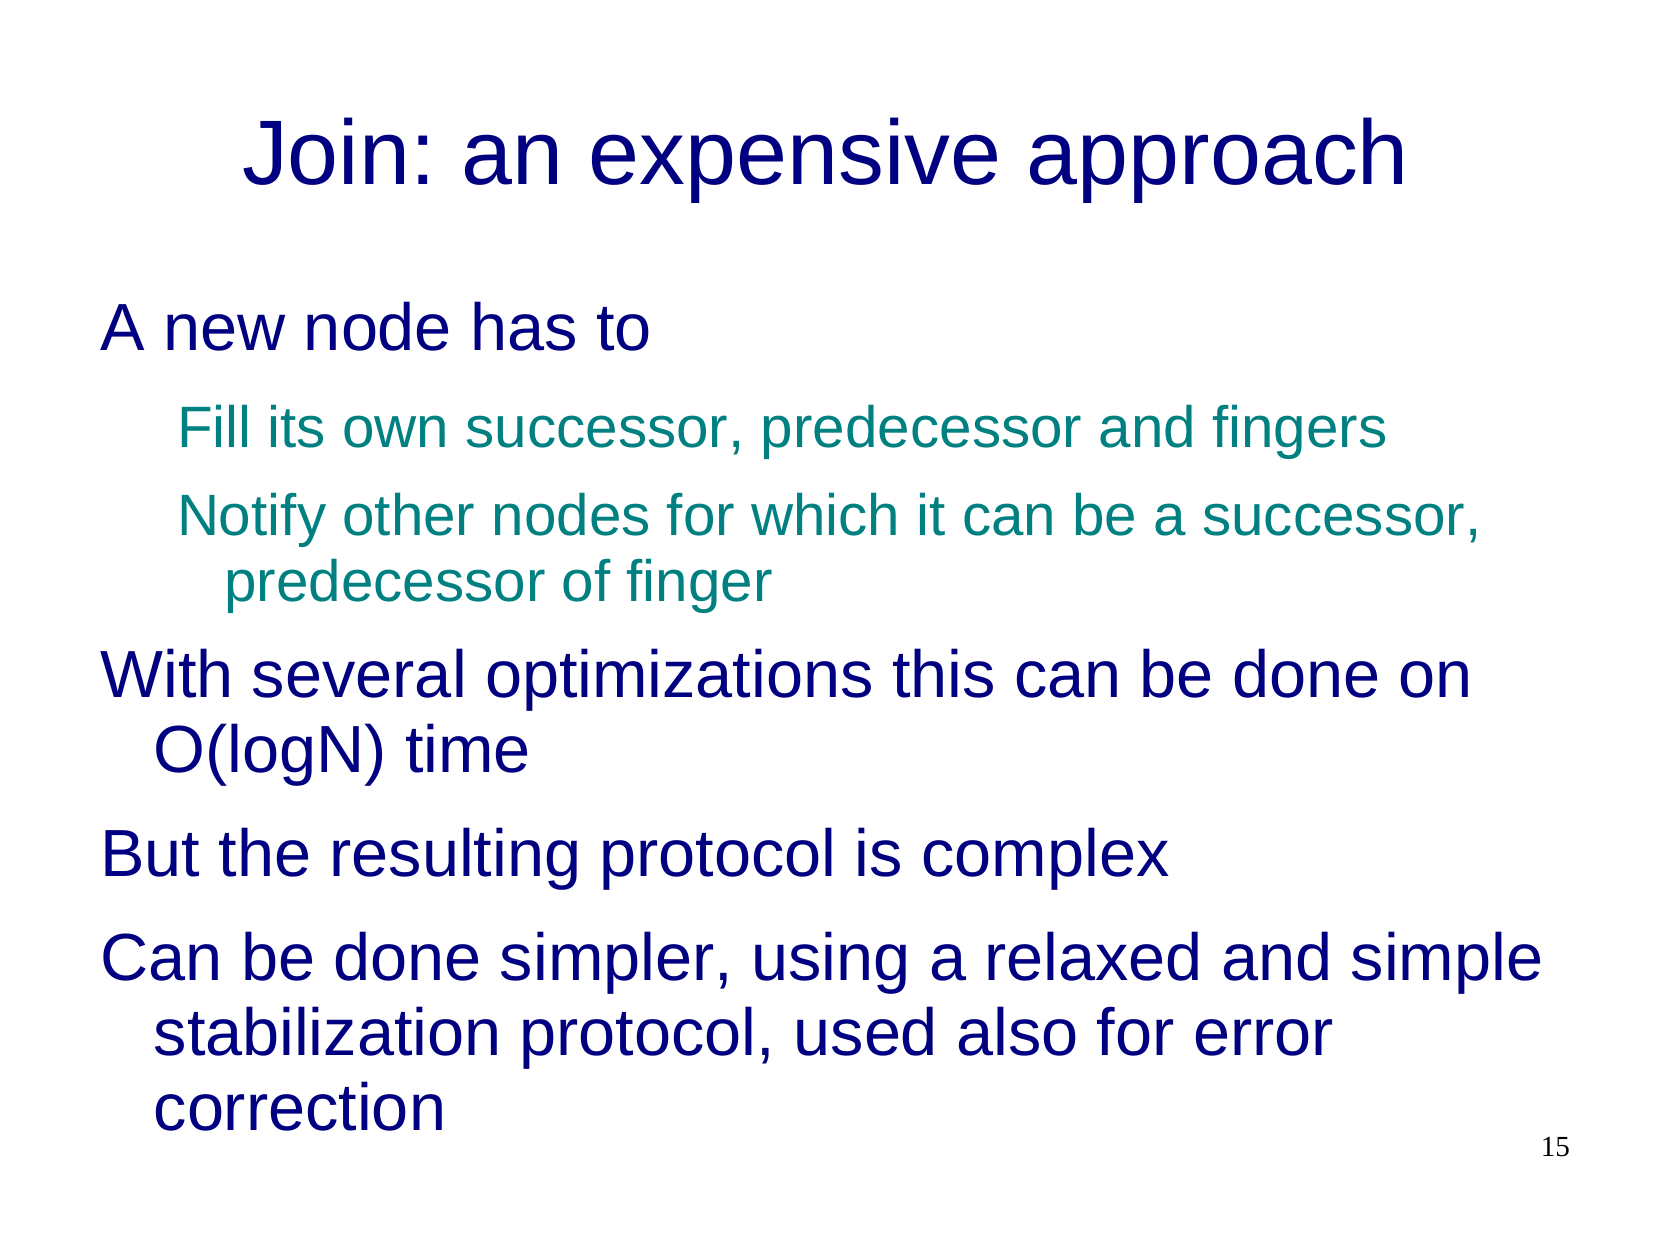

# Join: an expensive approach
A new node has to
Fill its own successor, predecessor and fingers
Notify other nodes for which it can be a successor, predecessor of finger
With several optimizations this can be done on O(logN) time
But the resulting protocol is complex
Can be done simpler, using a relaxed and simple stabilization protocol, used also for error correction
15